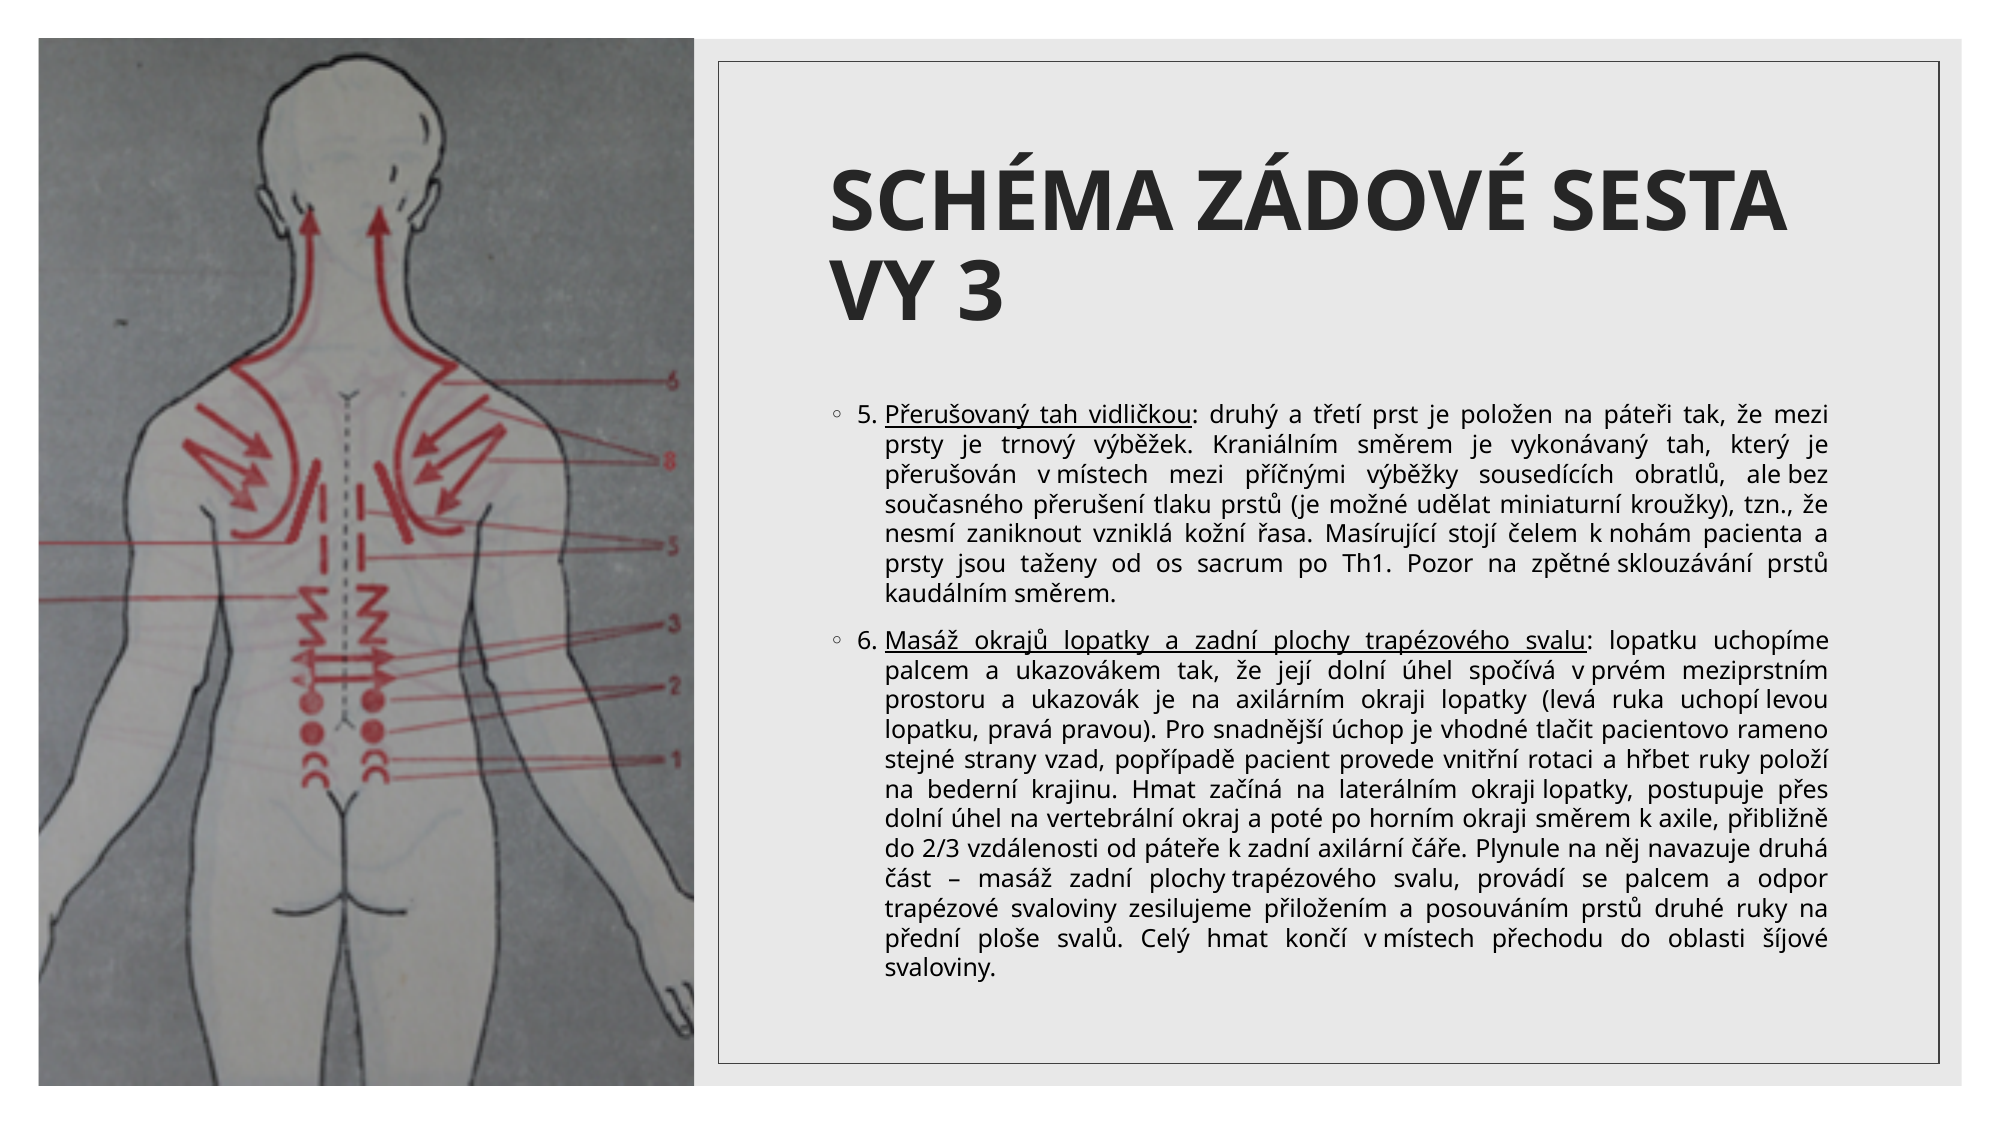

# SCHÉMA ZÁDOVÉ SESTAVY 3
5. Přerušovaný tah vidličkou: druhý a třetí prst je položen na páteři tak, že mezi prsty je trnový výběžek. Kraniálním směrem je vykonávaný tah, který je přerušován v místech mezi příčnými výběžky sousedících obratlů, ale bez současného přerušení tlaku prstů (je možné udělat miniaturní kroužky), tzn., že nesmí zaniknout vzniklá kožní řasa. Masírující stojí čelem k nohám pacienta a prsty jsou taženy od os sacrum po Th1. Pozor na zpětné sklouzávání prstů kaudálním směrem.
6. Masáž okrajů lopatky a zadní plochy trapézového svalu: lopatku uchopíme palcem a ukazovákem tak, že její dolní úhel spočívá v prvém meziprstním prostoru a ukazovák je na axilárním okraji lopatky (levá ruka uchopí levou lopatku, pravá pravou). Pro snadnější úchop je vhodné tlačit pacientovo rameno stejné strany vzad, popřípadě pacient provede vnitřní rotaci a hřbet ruky položí na bederní krajinu. Hmat začíná na laterálním okraji lopatky, postupuje přes dolní úhel na vertebrální okraj a poté po horním okraji směrem k axile, přibližně do 2/3 vzdálenosti od páteře k zadní axilární čáře. Plynule na něj navazuje druhá část – masáž zadní plochy trapézového svalu, provádí se palcem a odpor trapézové svaloviny zesilujeme přiložením a posouváním prstů druhé ruky na přední ploše svalů. Celý hmat končí v místech přechodu do oblasti šíjové svaloviny.